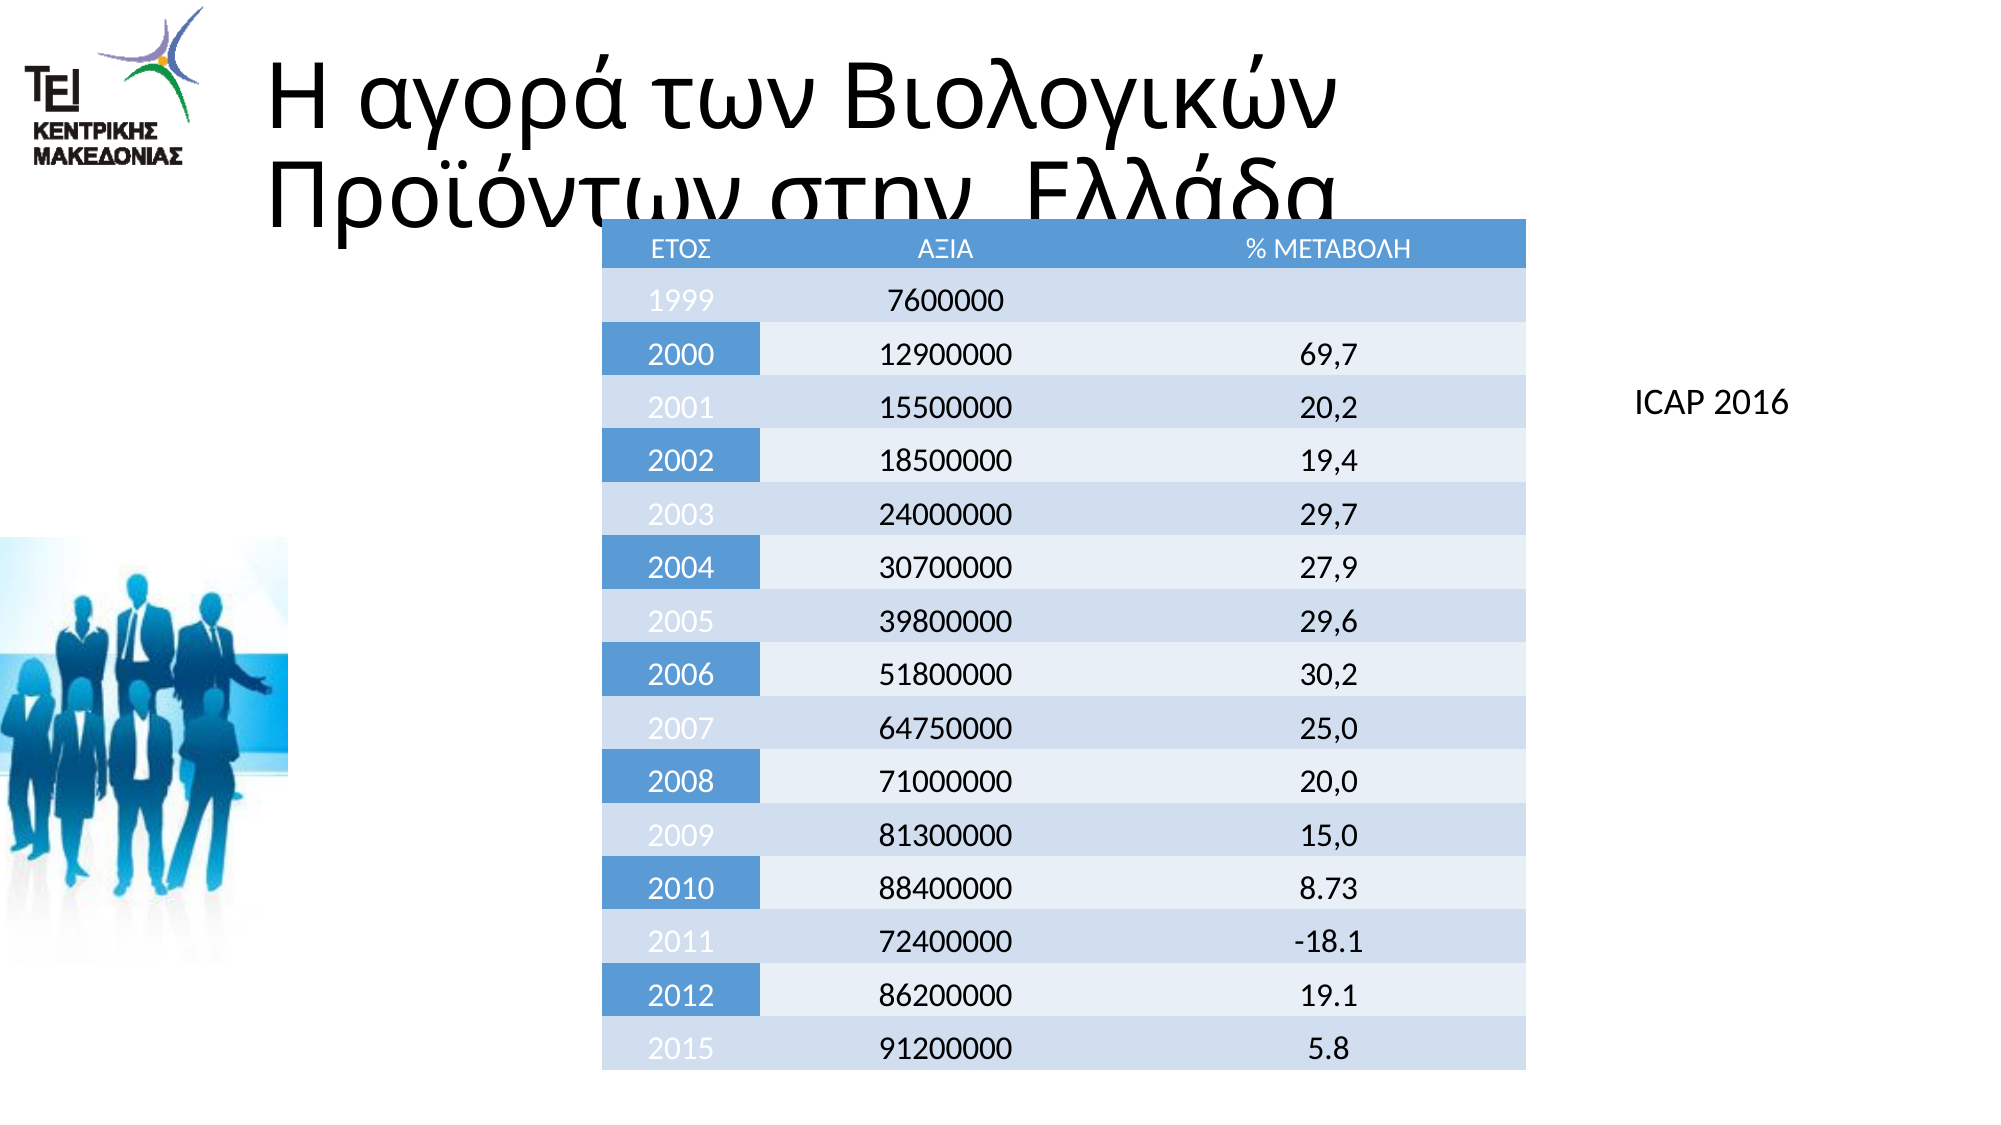

# Η αγορά των Βιολογικών Προϊόντων στην Ελλάδα
| ΕΤΟΣ | ΑΞΙΑ | % ΜΕΤΑΒΟΛΗ |
| --- | --- | --- |
| 1999 | 7600000 | |
| 2000 | 12900000 | 69,7 |
| 2001 | 15500000 | 20,2 |
| 2002 | 18500000 | 19,4 |
| 2003 | 24000000 | 29,7 |
| 2004 | 30700000 | 27,9 |
| 2005 | 39800000 | 29,6 |
| 2006 | 51800000 | 30,2 |
| 2007 | 64750000 | 25,0 |
| 2008 | 71000000 | 20,0 |
| 2009 | 81300000 | 15,0 |
| 2010 | 88400000 | 8.73 |
| 2011 | 72400000 | -18.1 |
| 2012 | 86200000 | 19.1 |
| 2015 | 91200000 | 5.8 |
ICAP 2016